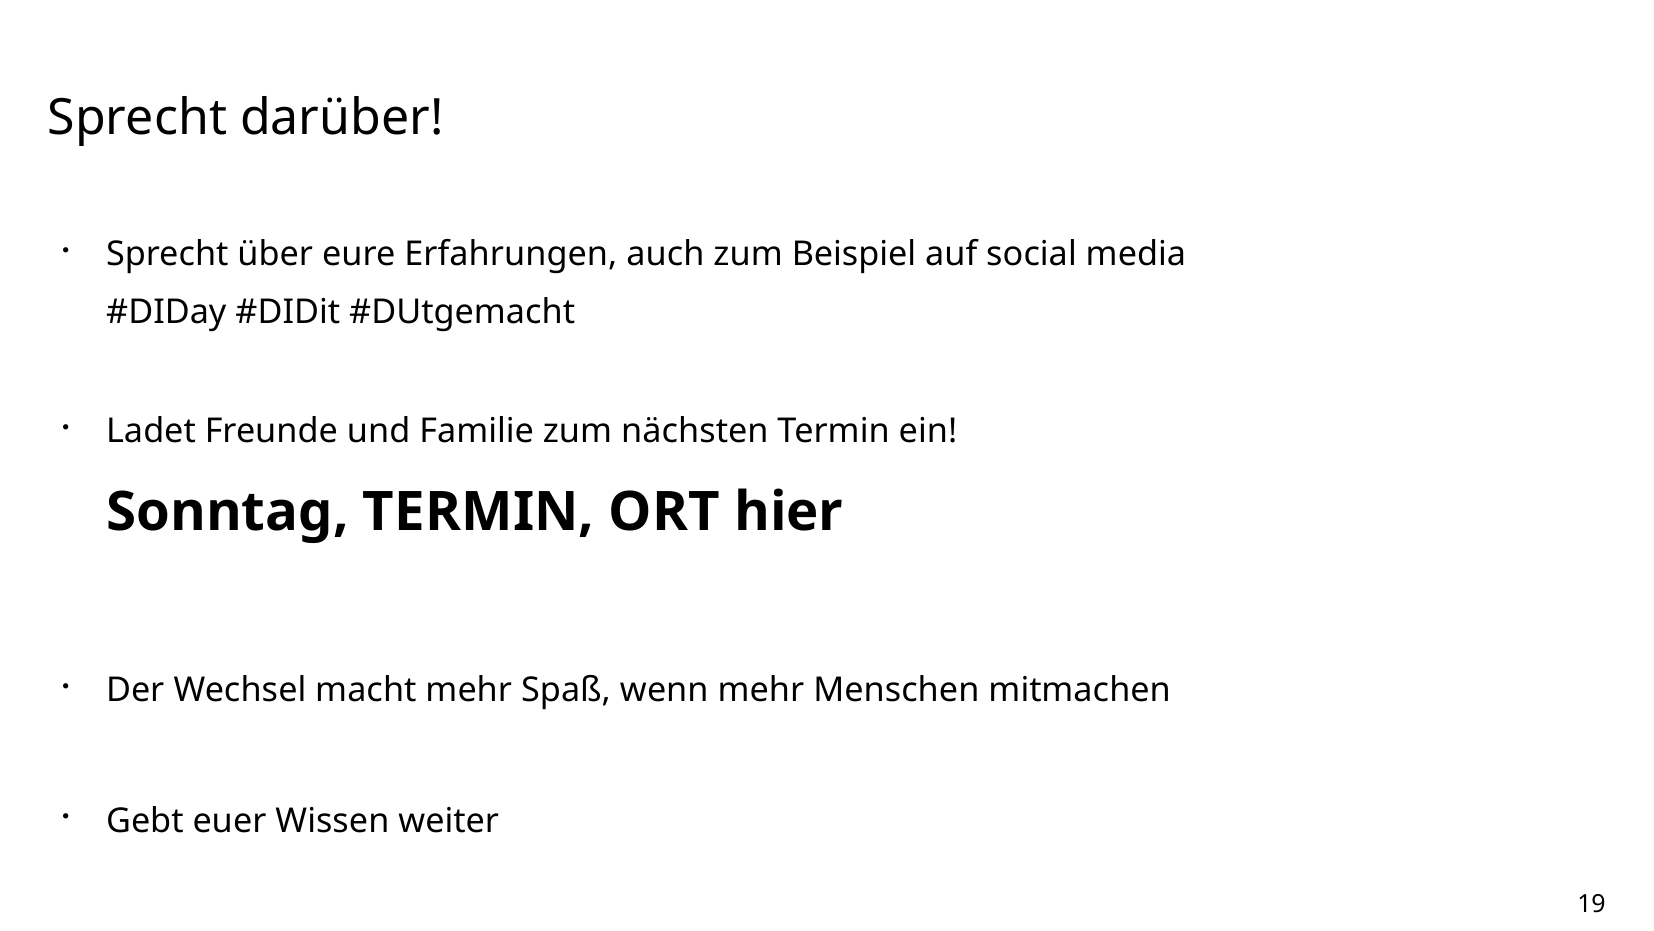

# Sprecht darüber!
Sprecht über eure Erfahrungen, auch zum Beispiel auf social media
#DIDay #DIDit #DUtgemacht
Ladet Freunde und Familie zum nächsten Termin ein!
Sonntag, TERMIN, ORT hier
Der Wechsel macht mehr Spaß, wenn mehr Menschen mitmachen
Gebt euer Wissen weiter
19